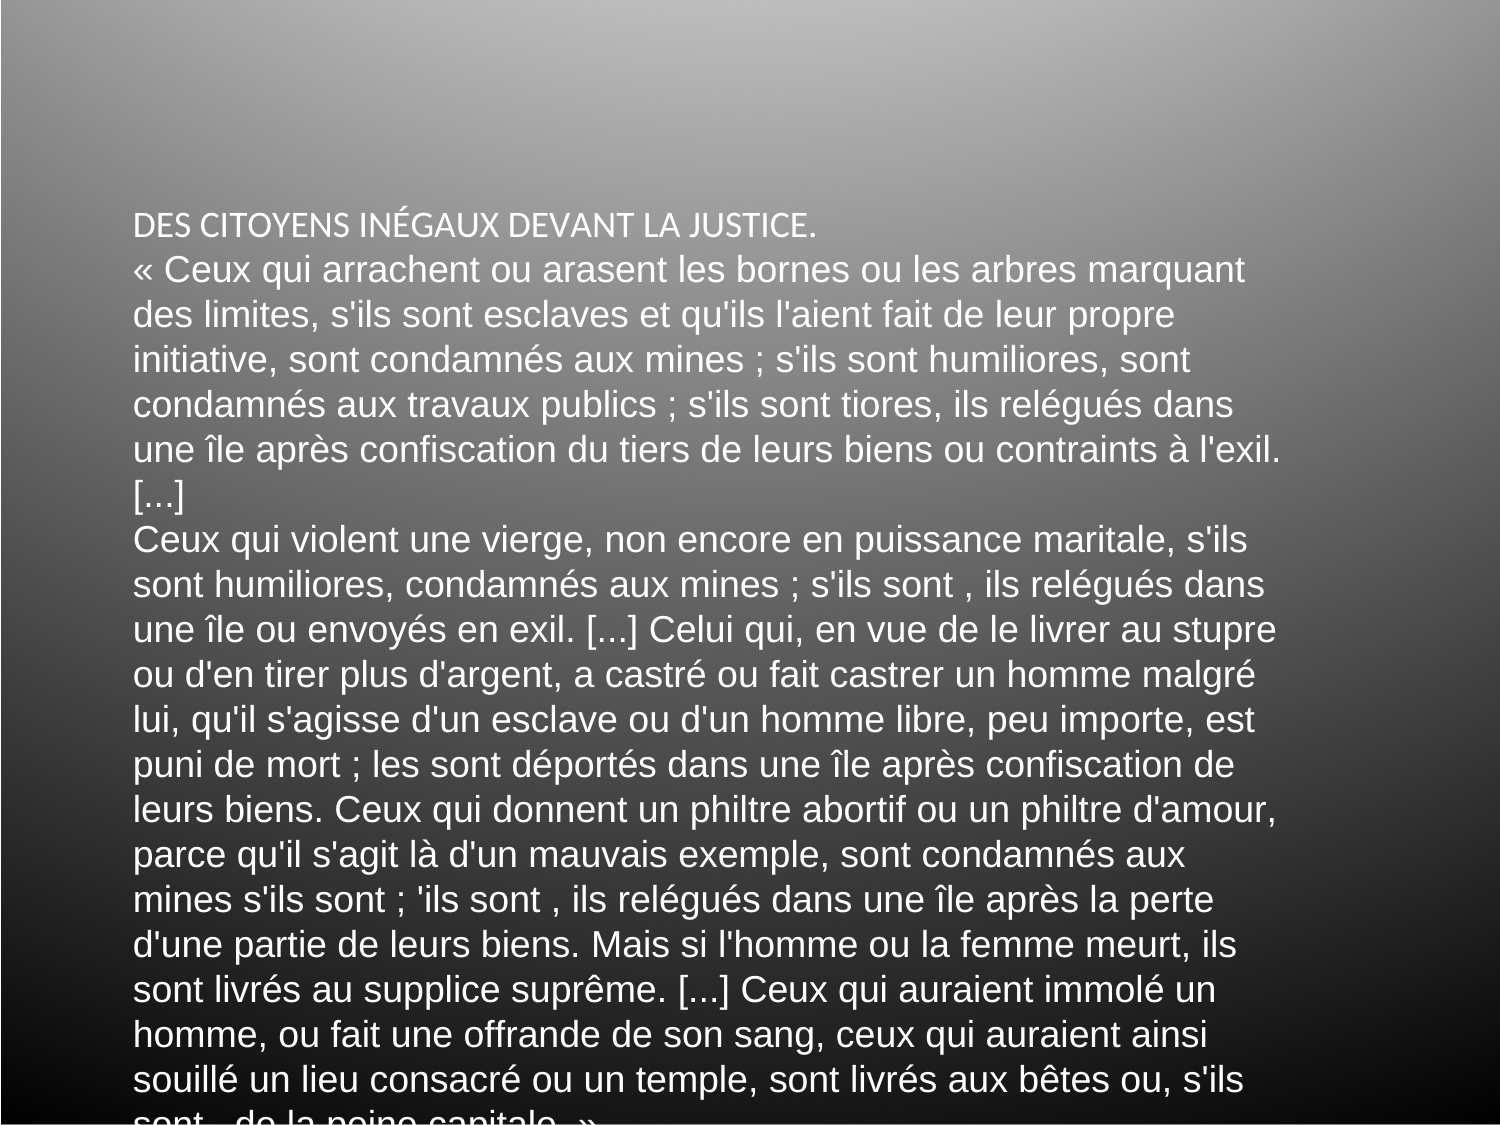

DES CITOYENS INÉGAUX DEVANT LA JUSTICE.
« Ceux qui arrachent ou arasent les bornes ou les arbres marquant des limites, s'ils sont esclaves et qu'ils l'aient fait de leur propre initiative, sont condamnés aux mines ; s'ils sont humiliores, sont condamnés aux travaux publics ; s'ils sont tiores, ils relégués dans une île après confiscation du tiers de leurs biens ou contraints à l'exil. [...]
Ceux qui violent une vierge, non encore en puissance maritale, s'ils sont humiliores, condamnés aux mines ; s'ils sont , ils relégués dans une île ou envoyés en exil. [...] Celui qui, en vue de le livrer au stupre ou d'en tirer plus d'argent, a castré ou fait castrer un homme malgré lui, qu'il s'agisse d'un esclave ou d'un homme libre, peu importe, est puni de mort ; les sont déportés dans une île après confiscation de leurs biens. Ceux qui donnent un philtre abortif ou un philtre d'amour, parce qu'il s'agit là d'un mauvais exemple, sont condamnés aux mines s'ils sont ; 'ils sont , ils relégués dans une île après la perte d'une partie de leurs biens. Mais si l'homme ou la femme meurt, ils sont livrés au supplice suprême. [...] Ceux qui auraient immolé un homme, ou fait une offrande de son sang, ceux qui auraient ainsi souillé un lieu consacré ou un temple, sont livrés aux bêtes ou, s'ils sont , de la peine capitale. »
Paul (juriste romain), , 230